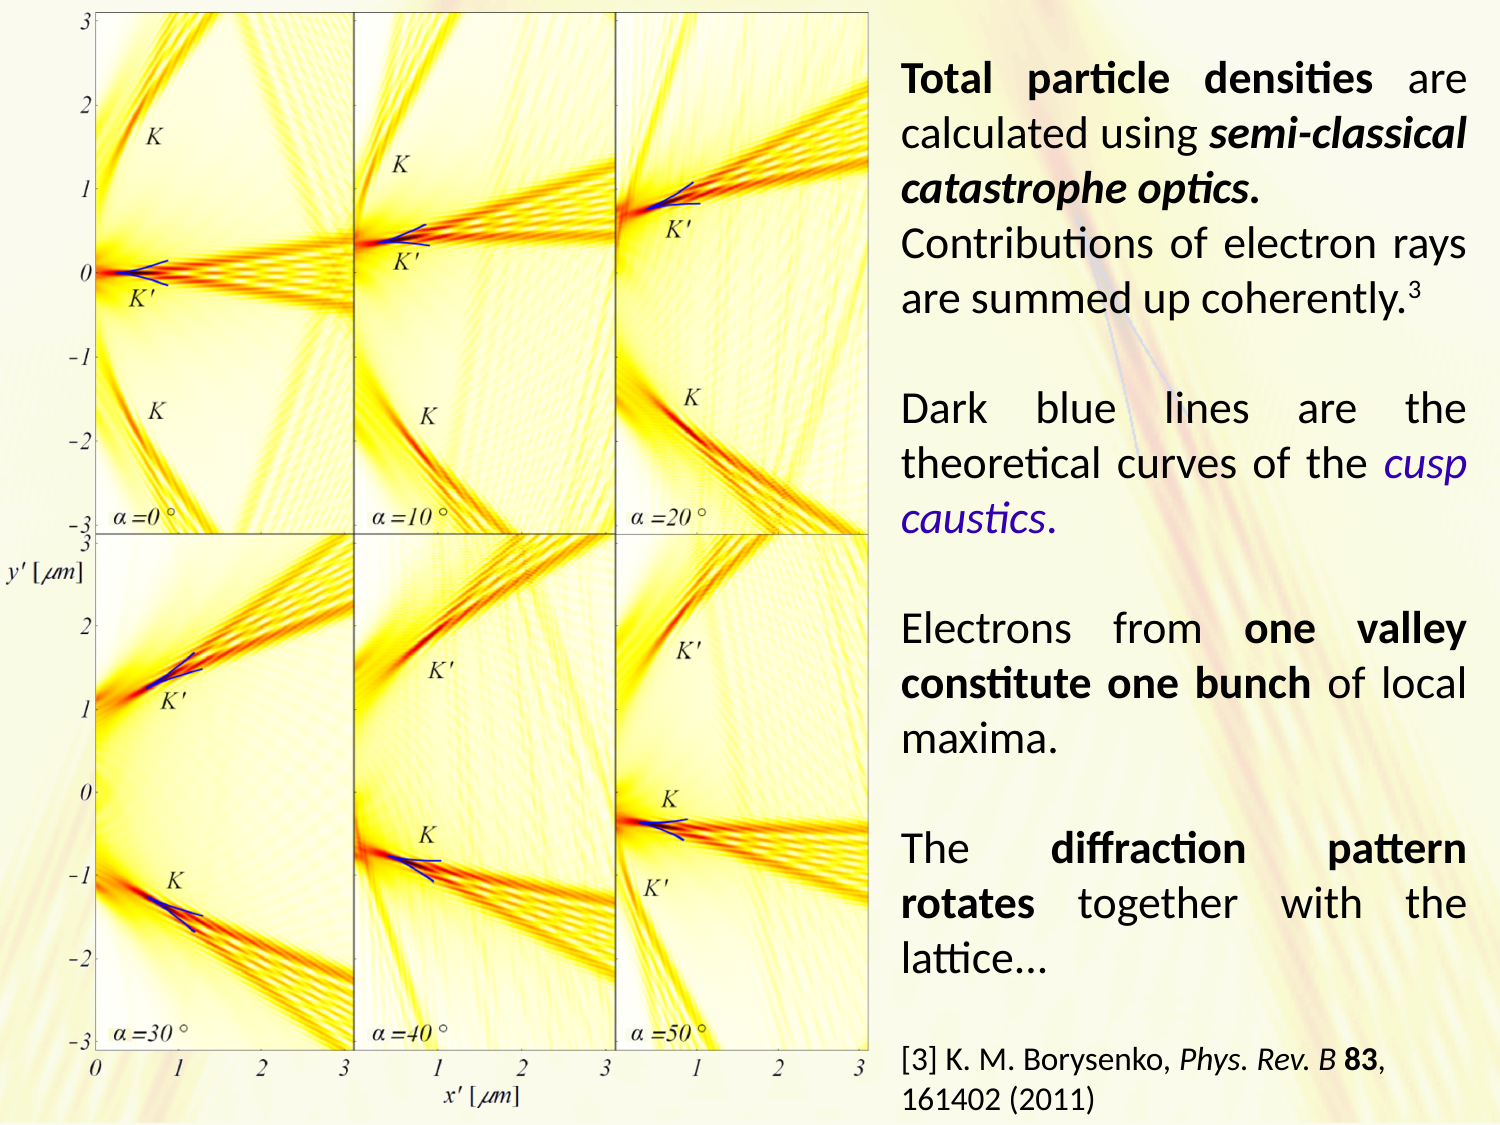

Total particle densities are calculated using semi-classical catastrophe optics.
Contributions of electron rays are summed up coherently.3
Dark blue lines are the theoretical curves of the cusp caustics.
Electrons from one valley constitute one bunch of local maxima.
The diffraction pattern rotates together with the lattice...
[3] K. M. Borysenko, Phys. Rev. B 83,
161402 (2011)